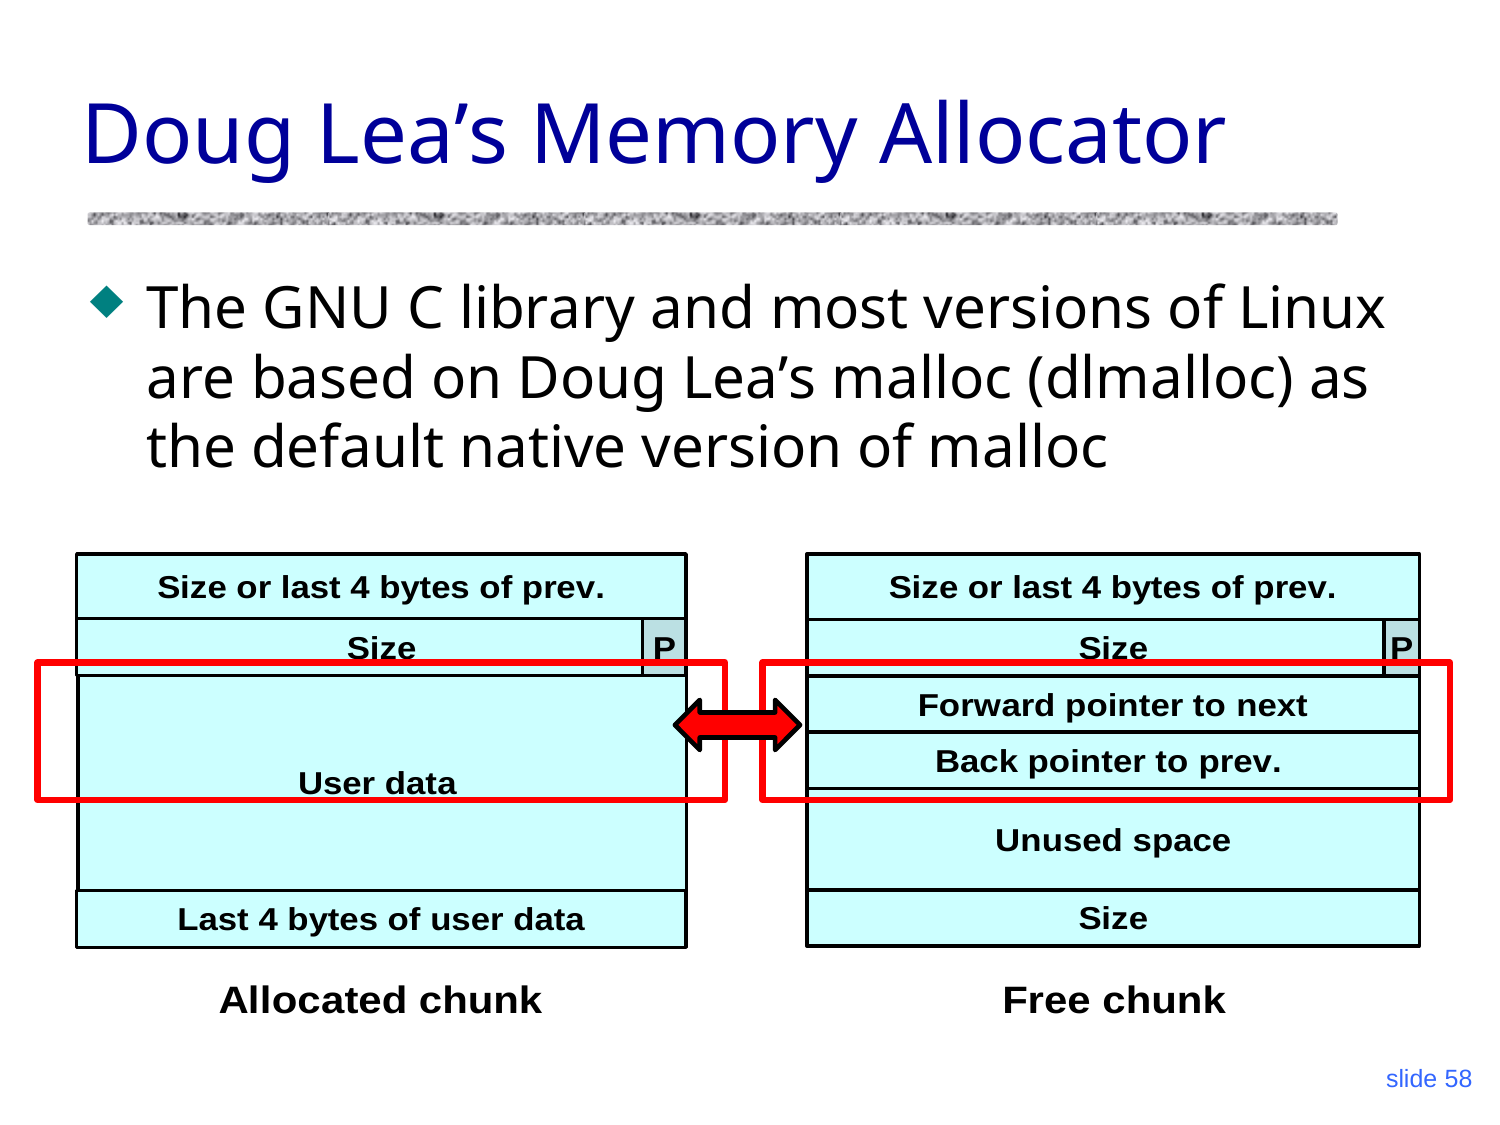

# Doug Lea’s Memory Allocator
The GNU C library and most versions of Linux are based on Doug Lea’s malloc (dlmalloc) as the default native version of malloc
slide